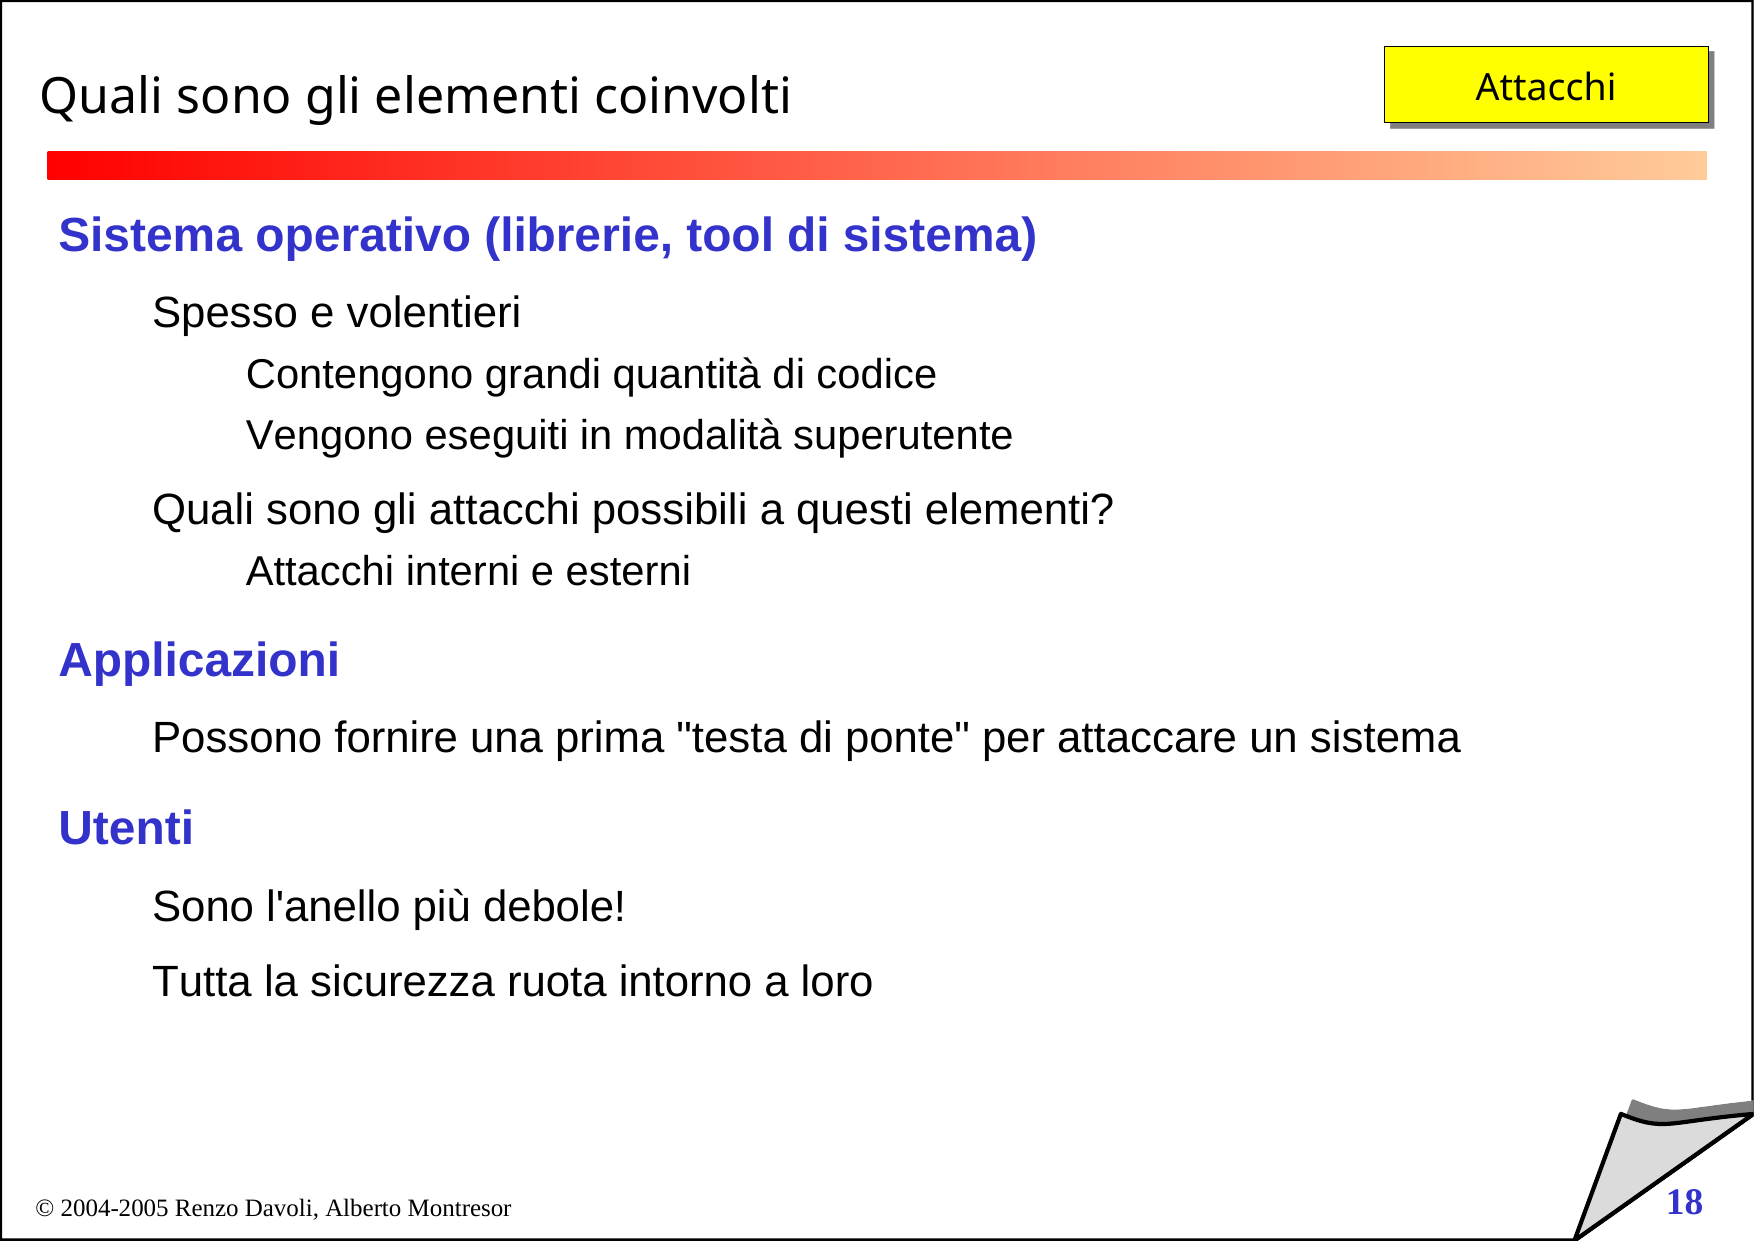

Attacchi
# Quali sono gli elementi coinvolti
Sistema operativo (librerie, tool di sistema)
Spesso e volentieri
Contengono grandi quantità di codice
Vengono eseguiti in modalità superutente
Quali sono gli attacchi possibili a questi elementi?
Attacchi interni e esterni
Applicazioni
Possono fornire una prima "testa di ponte" per attaccare un sistema
Utenti
Sono l'anello più debole!
Tutta la sicurezza ruota intorno a loro